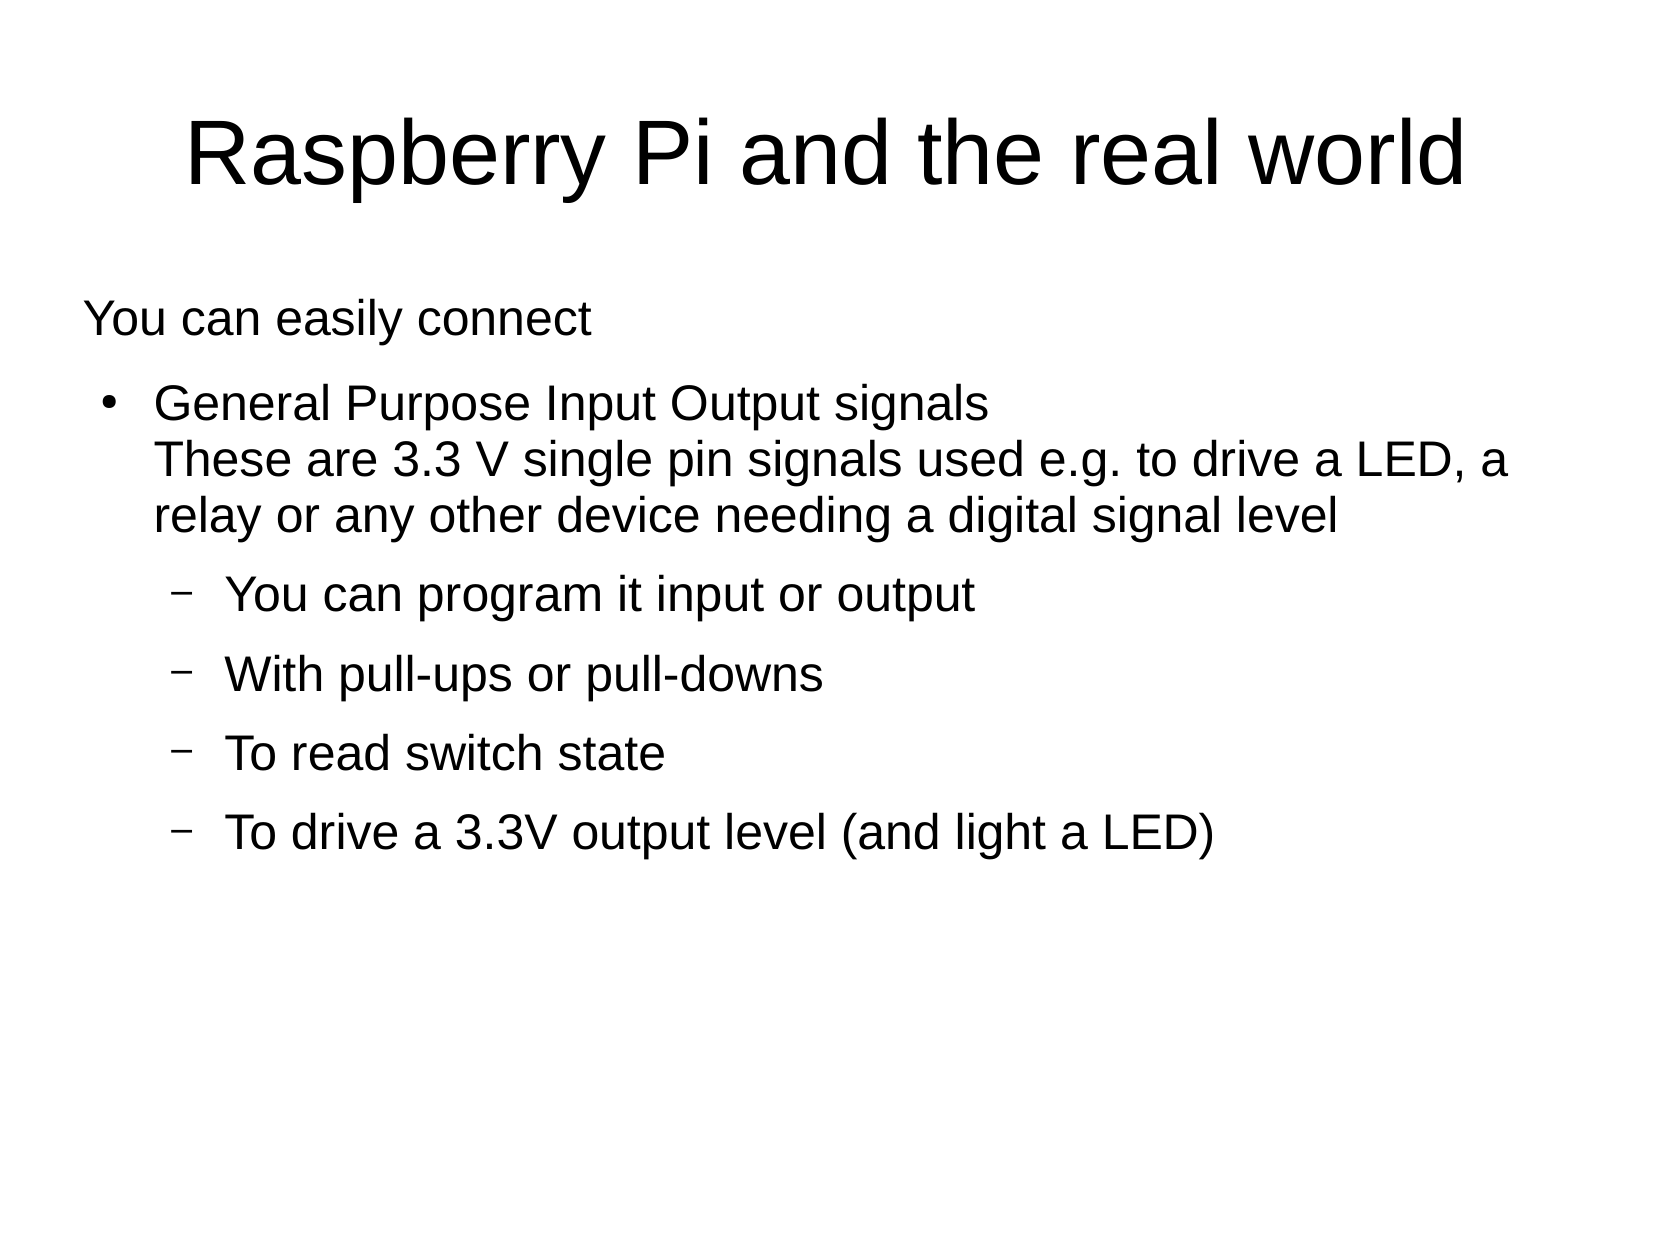

# Raspberry Pi and the real world
You can easily connect
General Purpose Input Output signals
These are 3.3 V single pin signals used e.g. to drive a LED, a relay or any other device needing a digital signal level
You can program it input or output
With pull-ups or pull-downs
To read switch state
To drive a 3.3V output level (and light a LED)